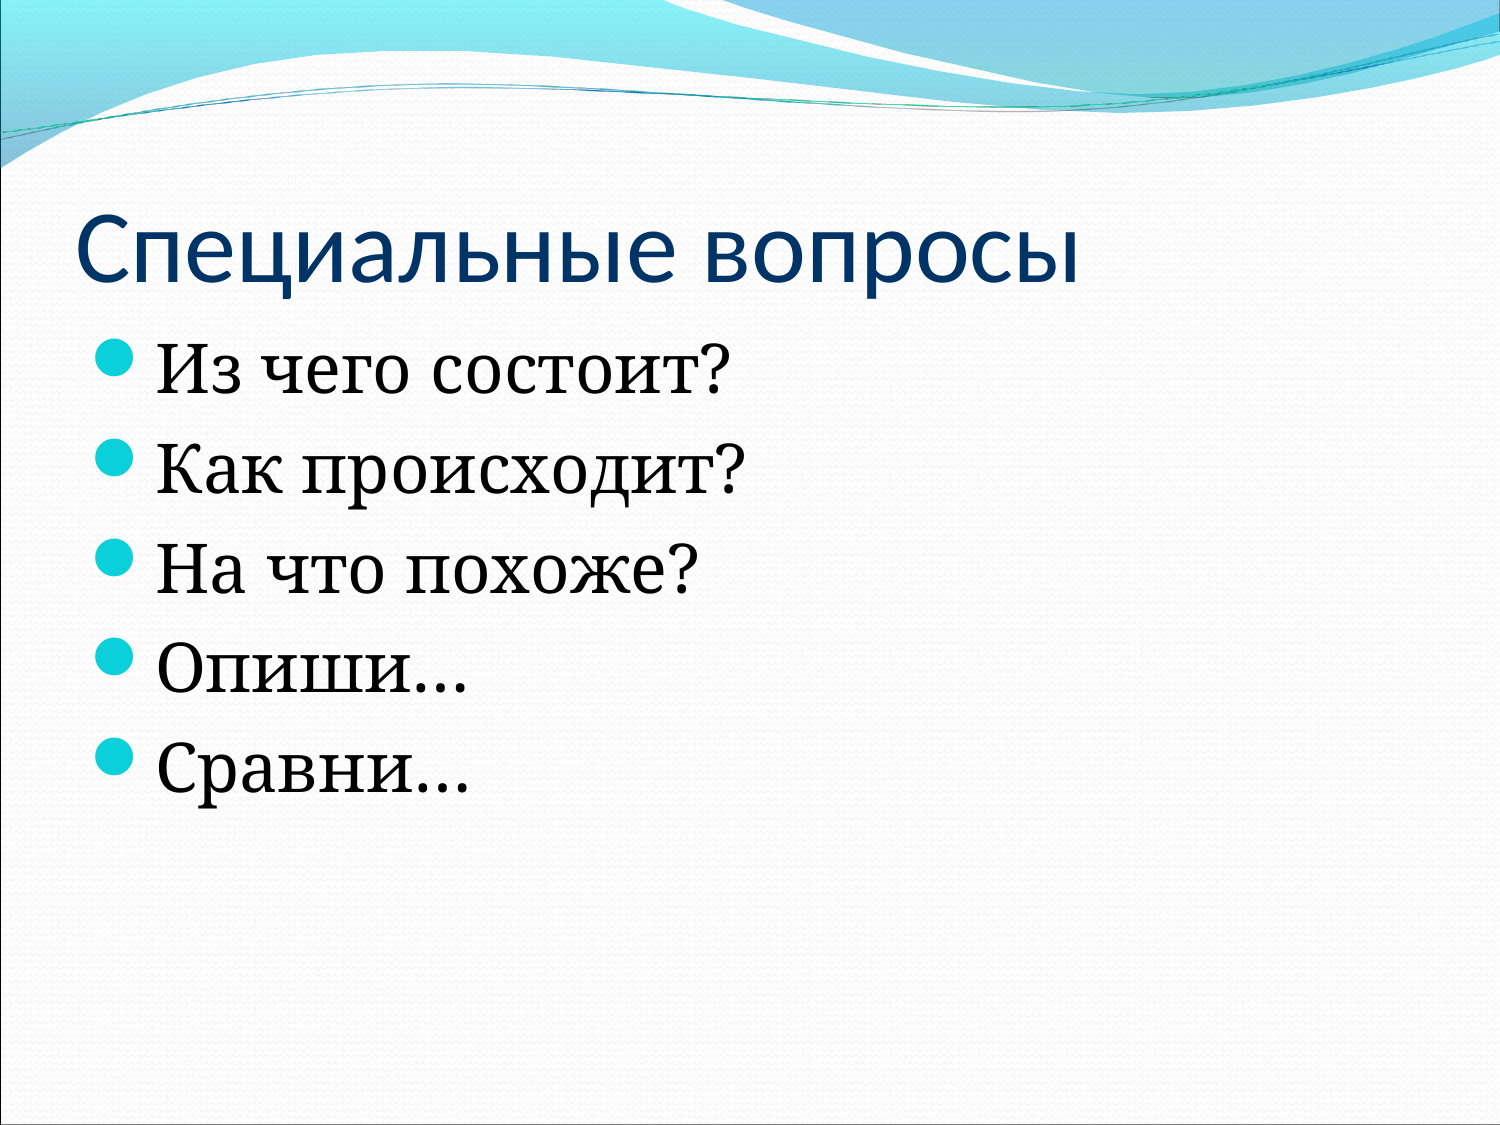

# Специальные вопросы
Из чего состоит?
Как происходит?
На что похоже?
Опиши…
Сравни…